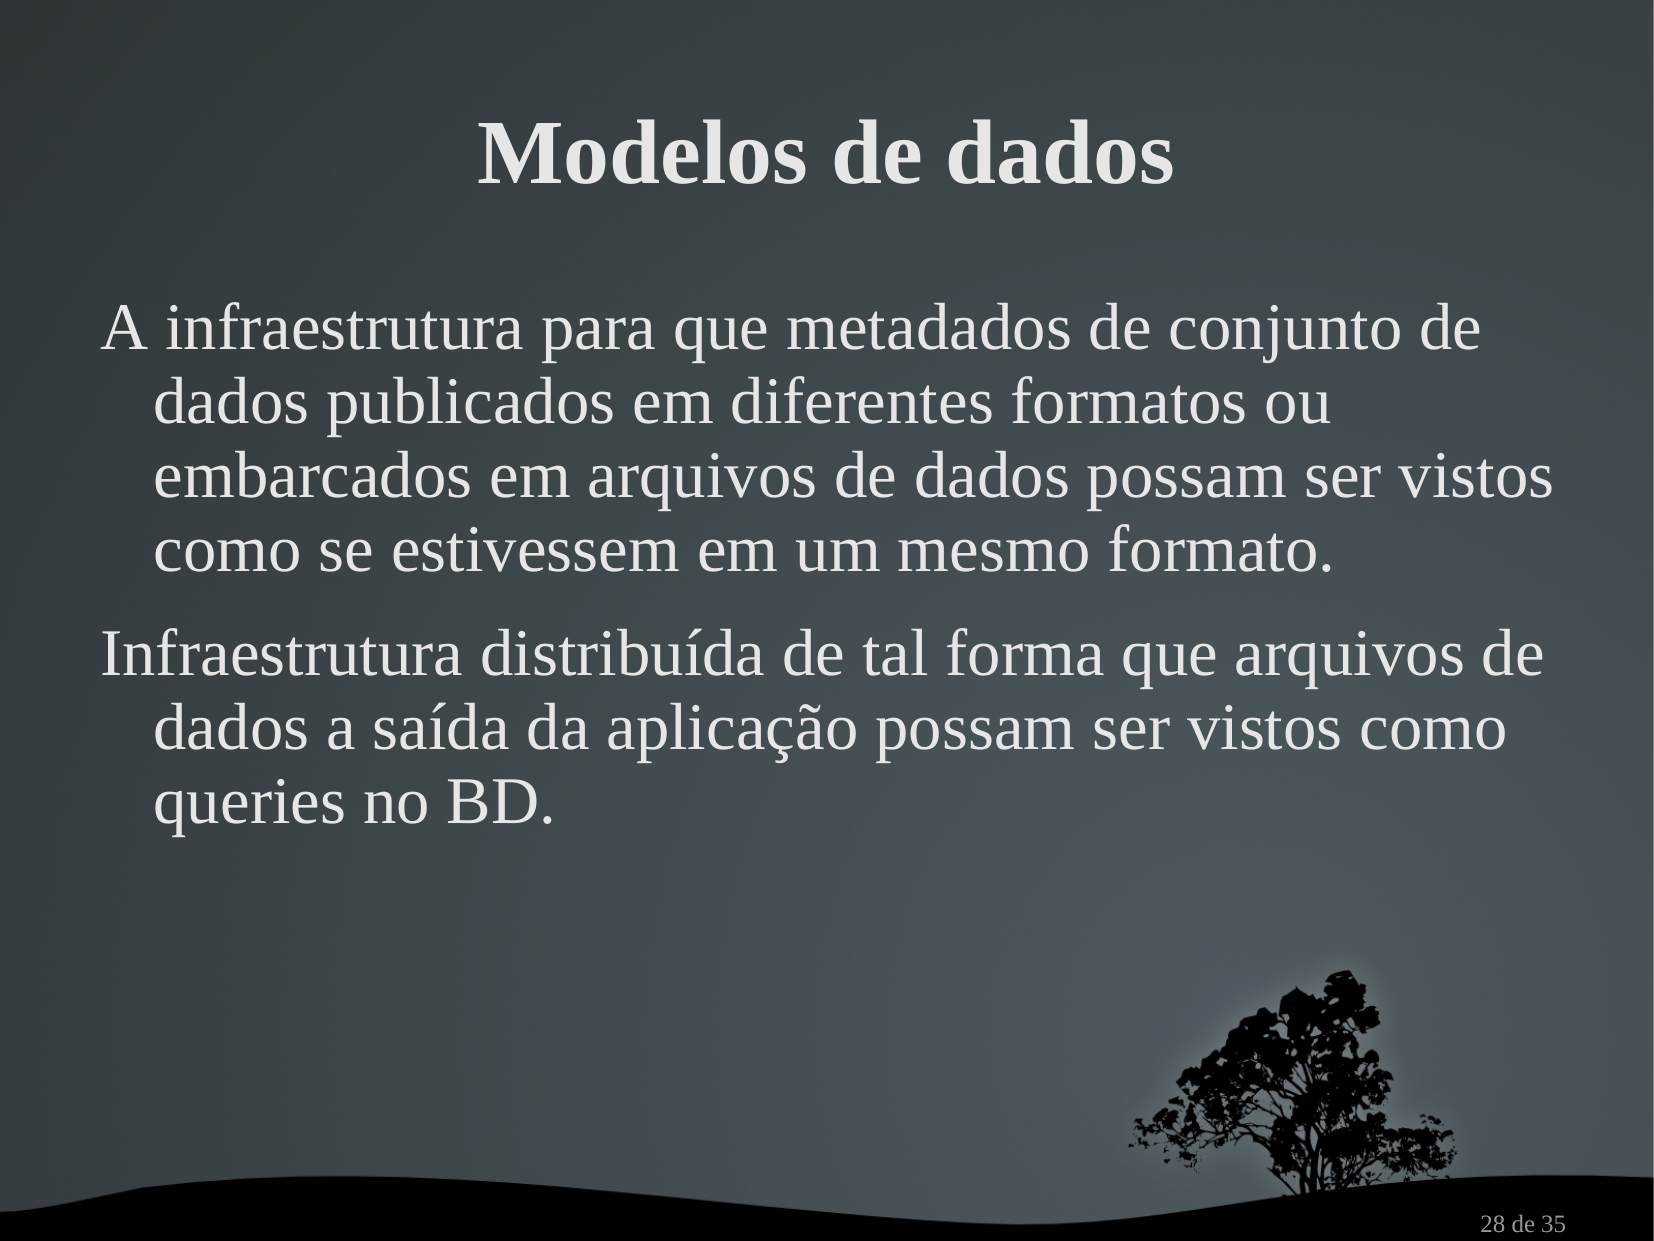

# Modelos de dados
A infraestrutura para que metadados de conjunto de dados publicados em diferentes formatos ou embarcados em arquivos de dados possam ser vistos como se estivessem em um mesmo formato.
Infraestrutura distribuída de tal forma que arquivos de dados a saída da aplicação possam ser vistos como queries no BD.
28